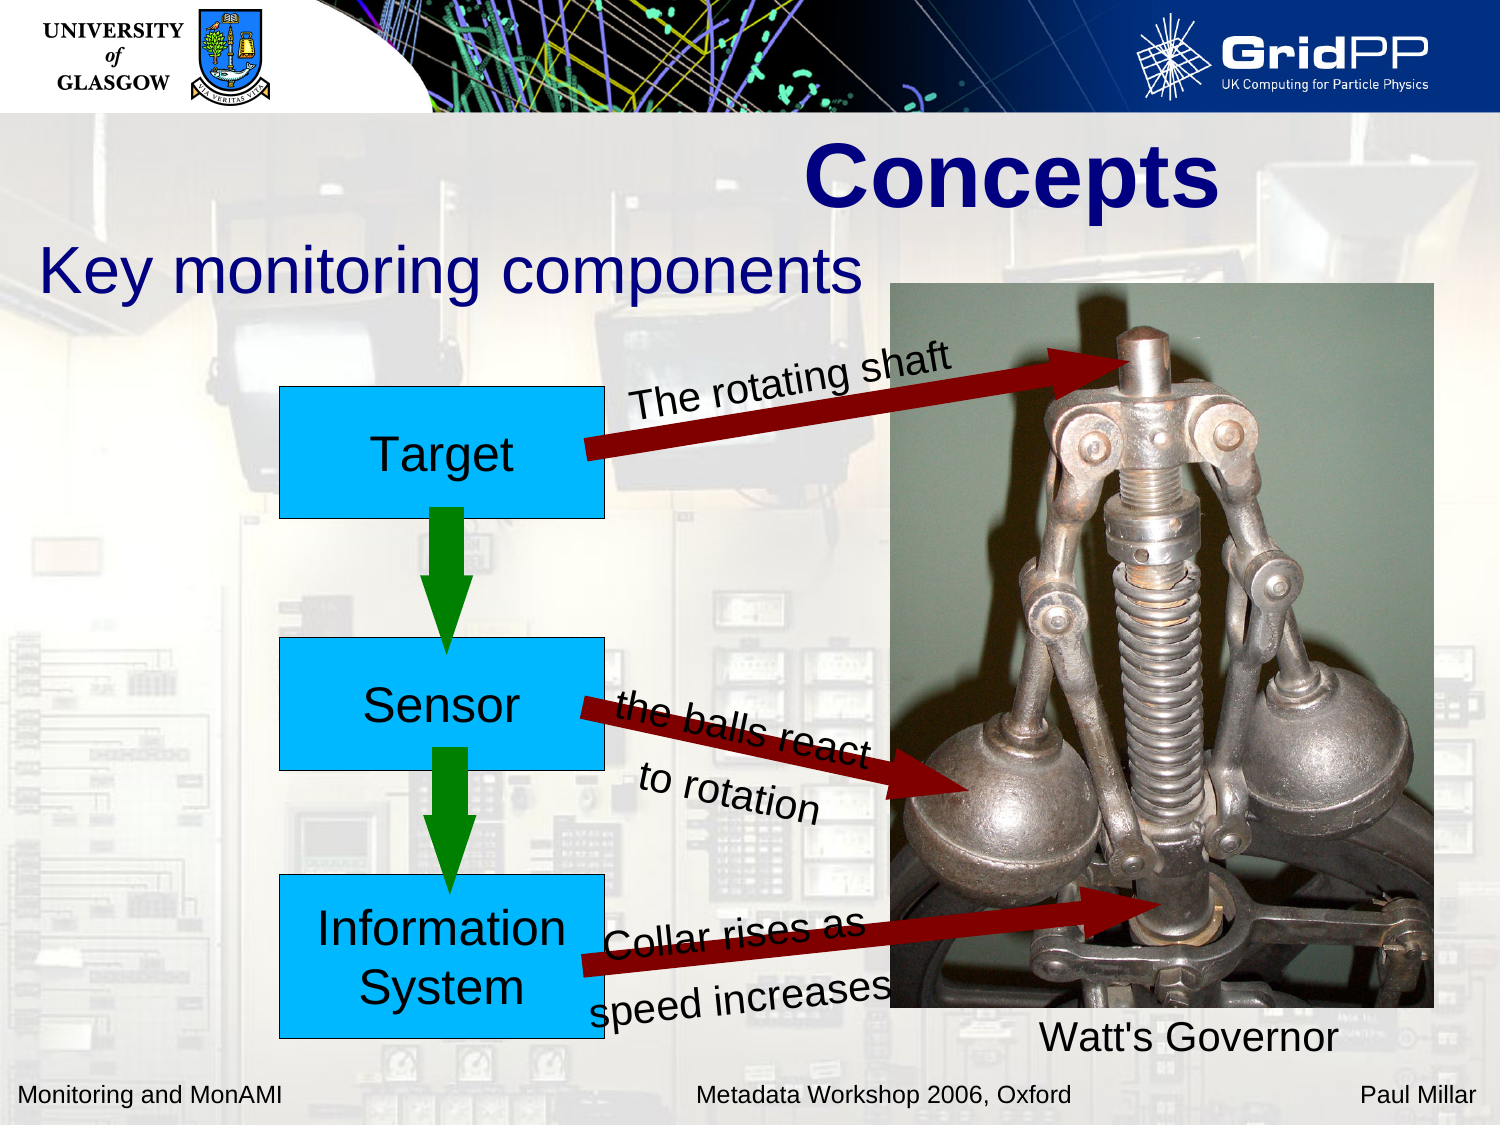

# Concepts
Key monitoring components
The rotating shaft
Target
Sensor
the balls react
to rotation
Information
System
Collar rises as
speed increases
Watt's Governor